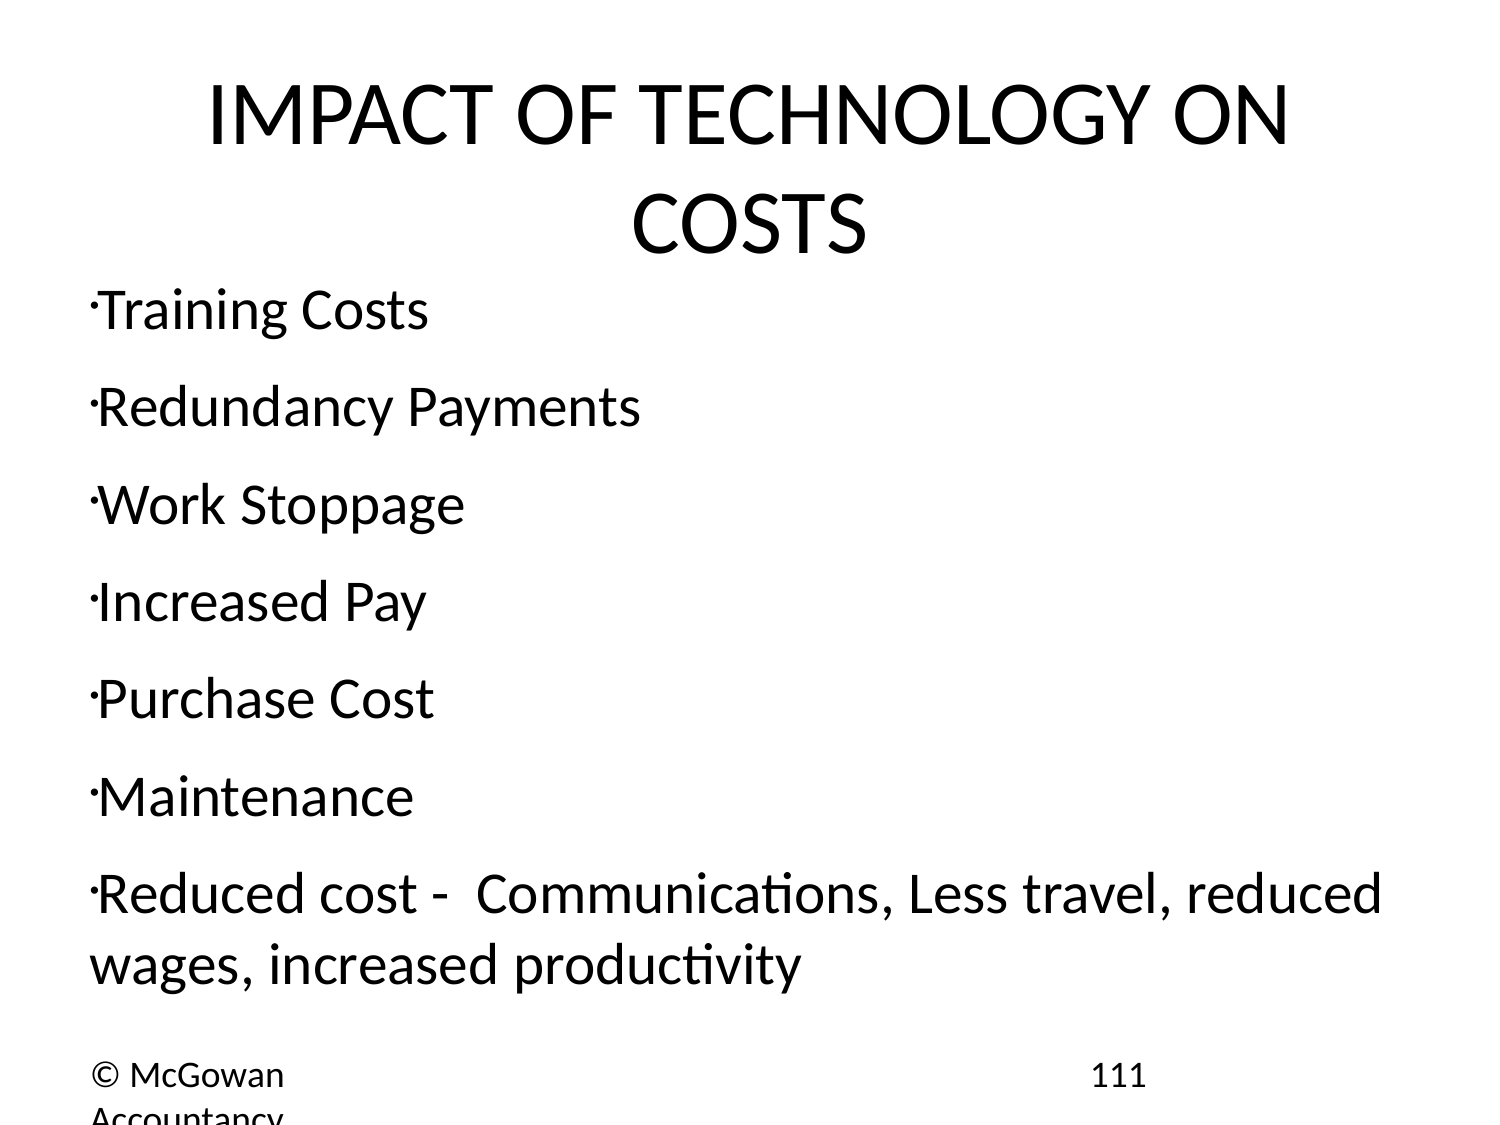

# IMPACT OF TECHNOLOGY ON COSTS
Training Costs
Redundancy Payments
Work Stoppage
Increased Pay
Purchase Cost
Maintenance
Reduced cost - Communications, Less travel, reduced wages, increased productivity
© McGowan Accountancy Services
111